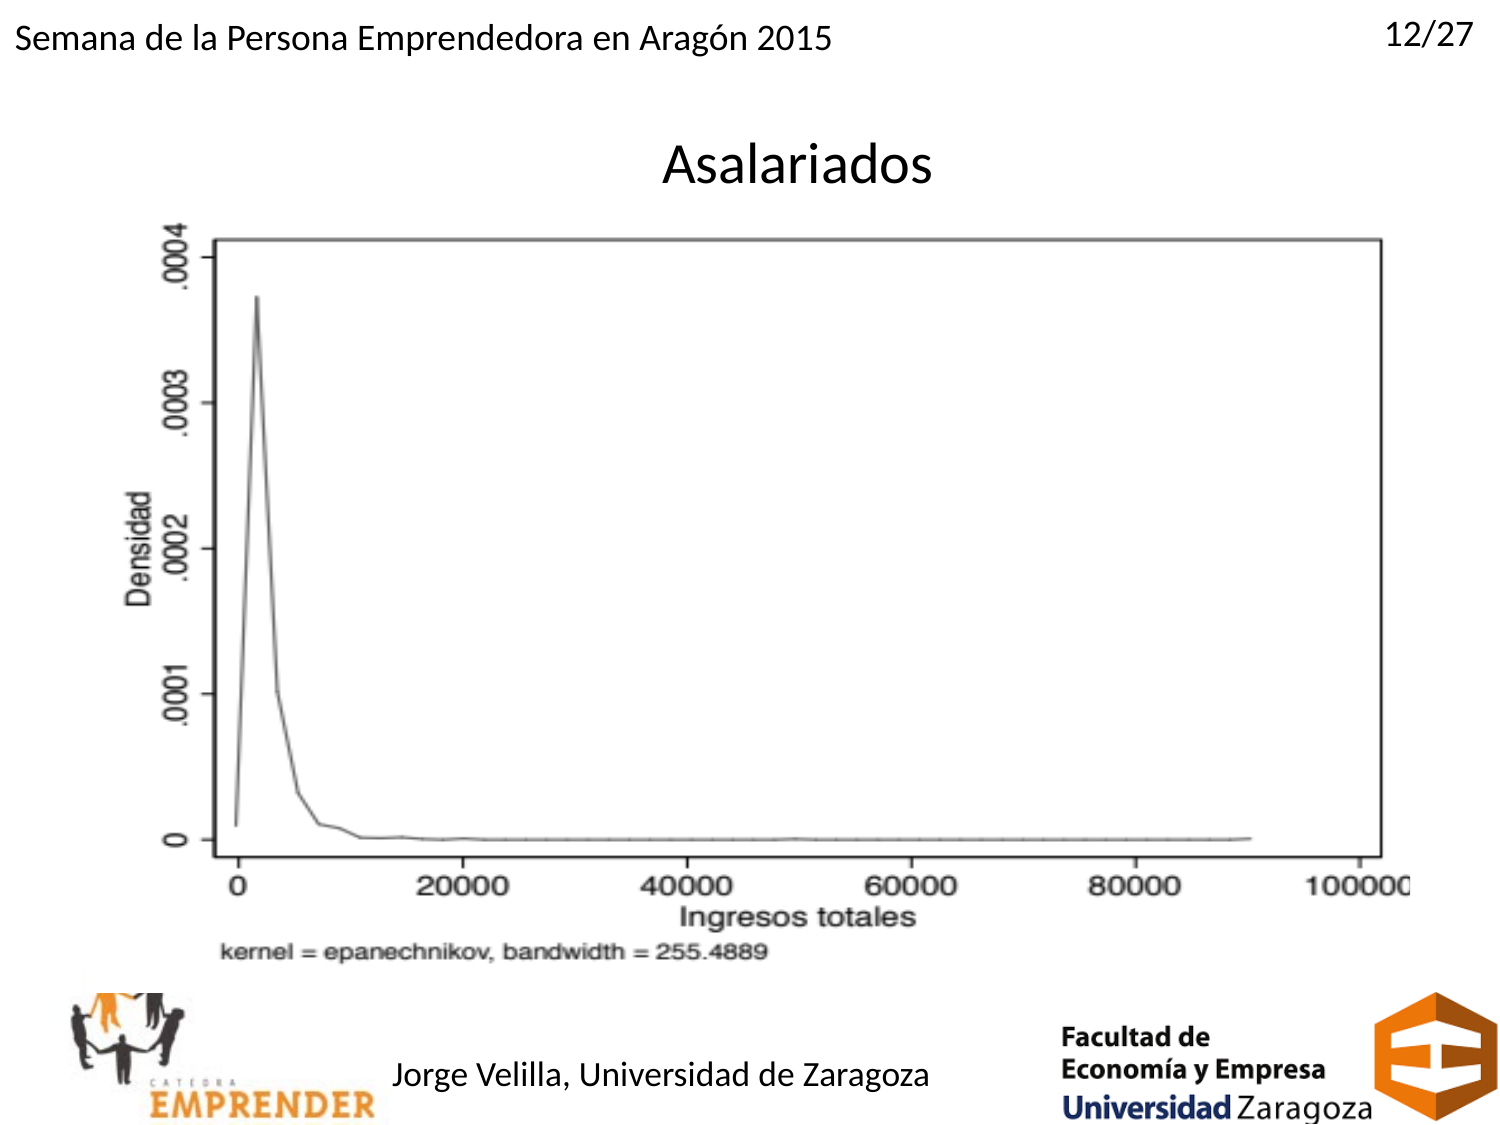

Semana de la Persona Emprendedora en Aragón 2015
Asalariados
Jorge Velilla, Universidad de Zaragoza